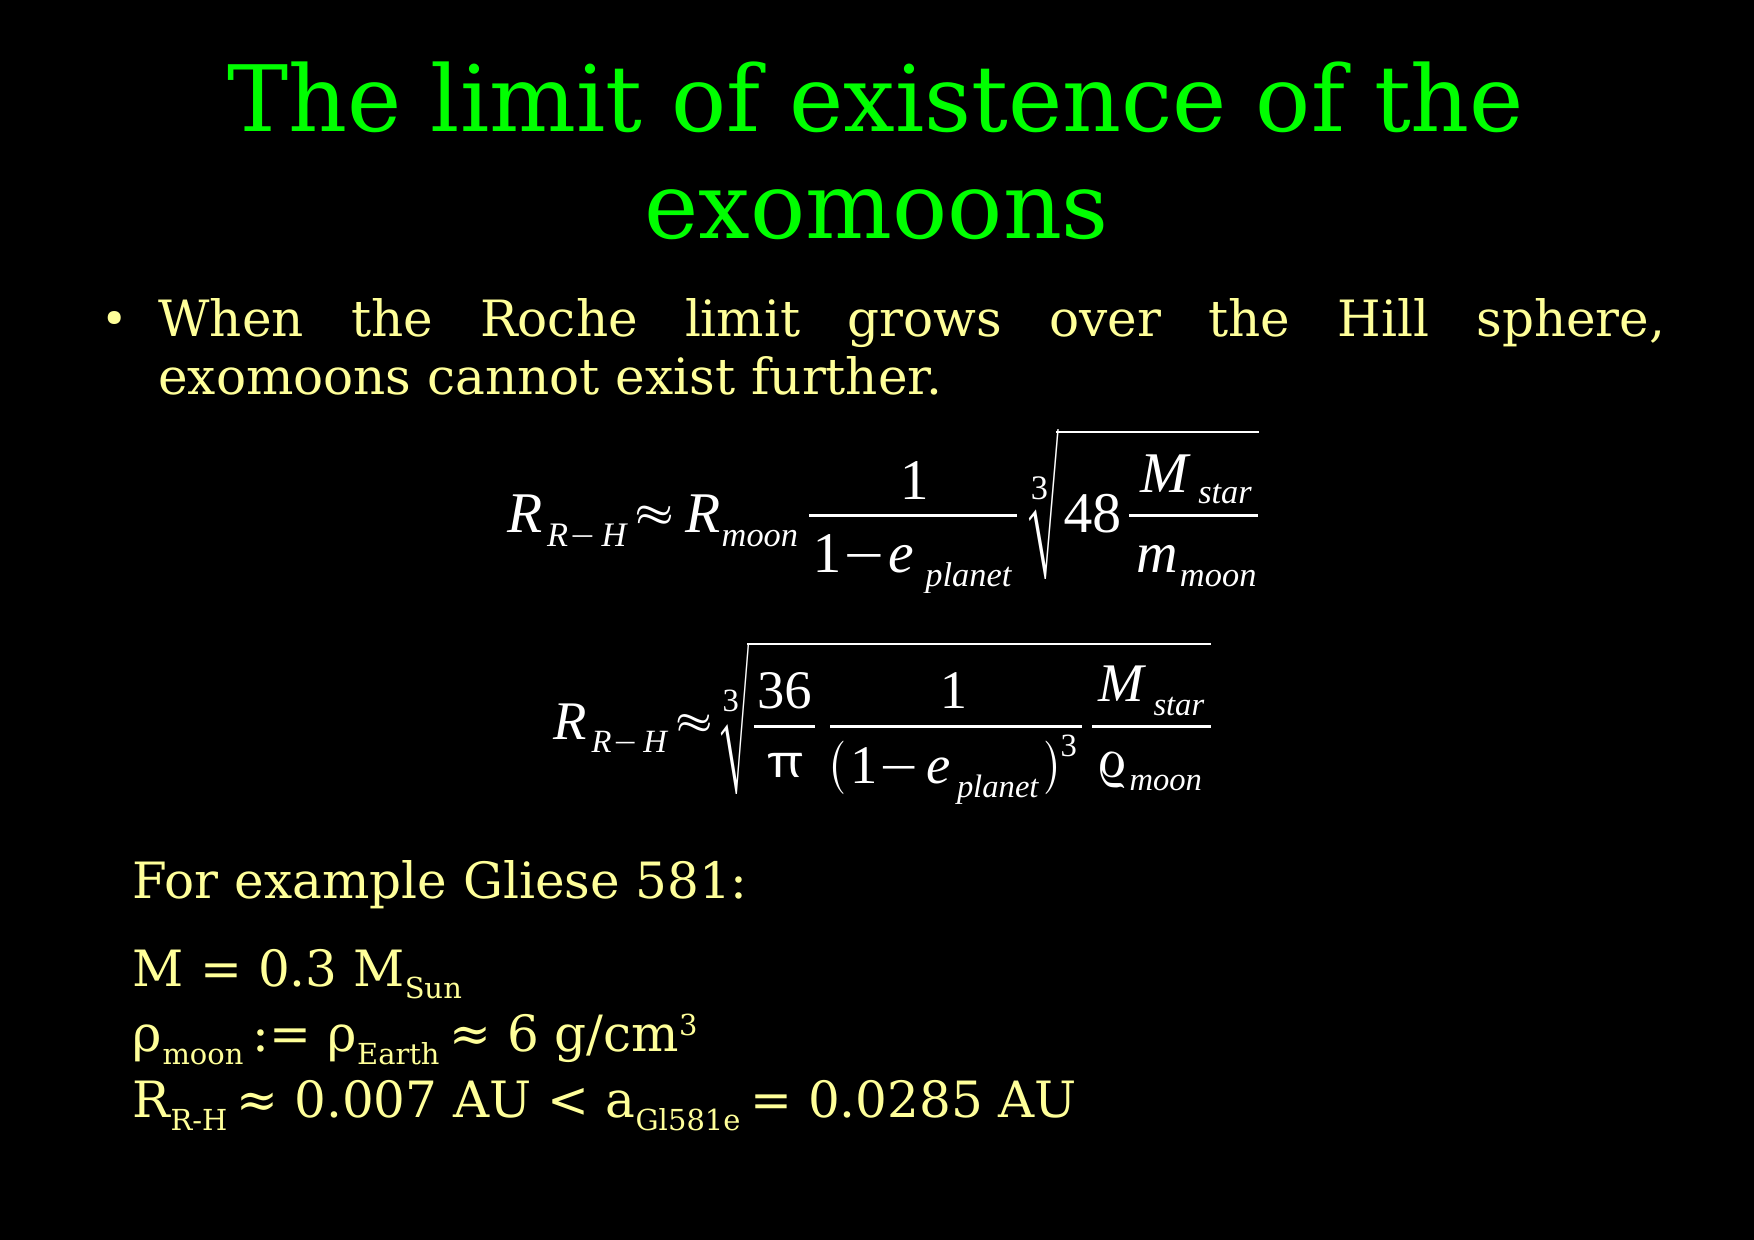

# The limit of existence of the exomoons
When the Roche limit grows over the Hill sphere, exomoons cannot exist further.
For example Gliese 581:
M = 0.3 MSun
ρmoon := ρEarth ≈ 6 g/cm3
RR-H ≈ 0.007 AU < aGl581e = 0.0285 AU